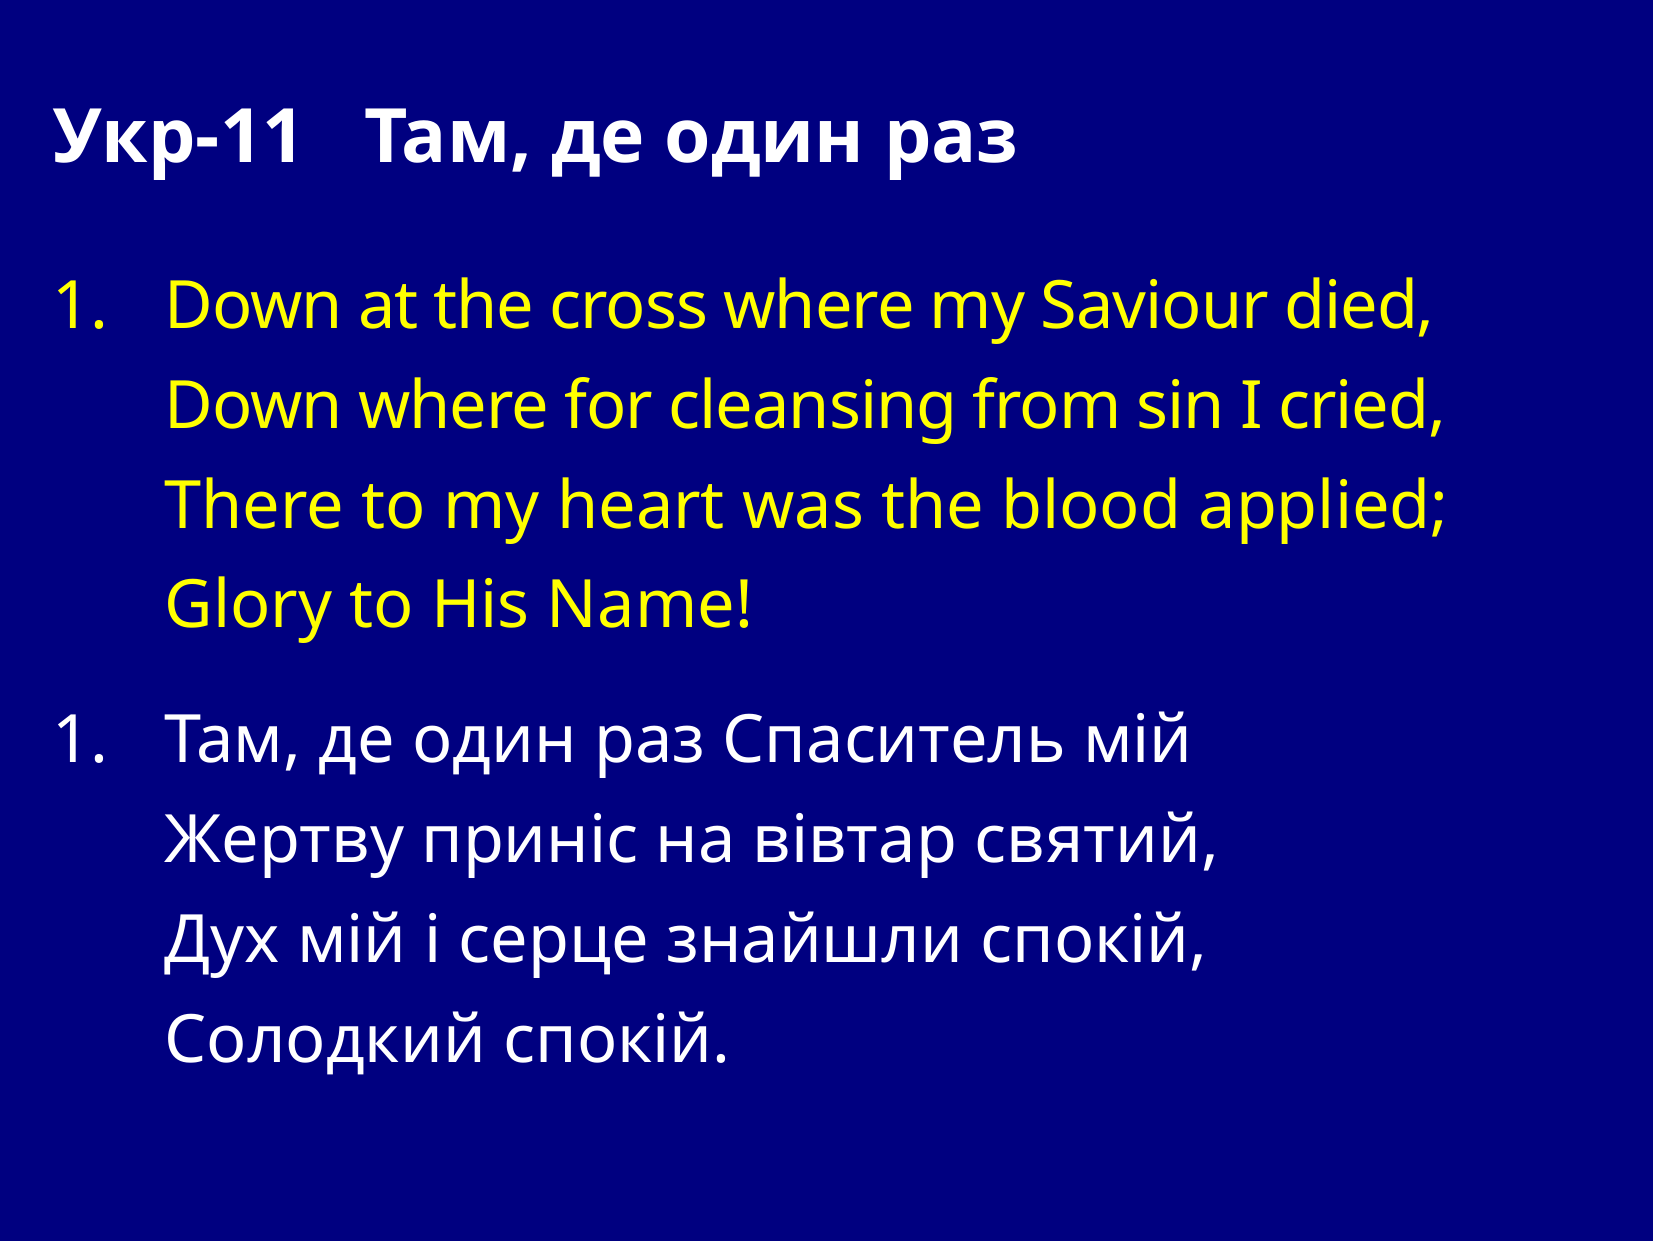

Укр-11 Там, де один раз
1.	Down at the cross where my Saviour died,
	Down where for cleansing from sin I cried,
	There to my heart was the blood applied;
	Glory to His Name!
1.	Там, де один раз Спаситель мій
	Жертву приніс на вівтар святий,
	Дух мій і серце знайшли спокій,
	Солодкий спокій.